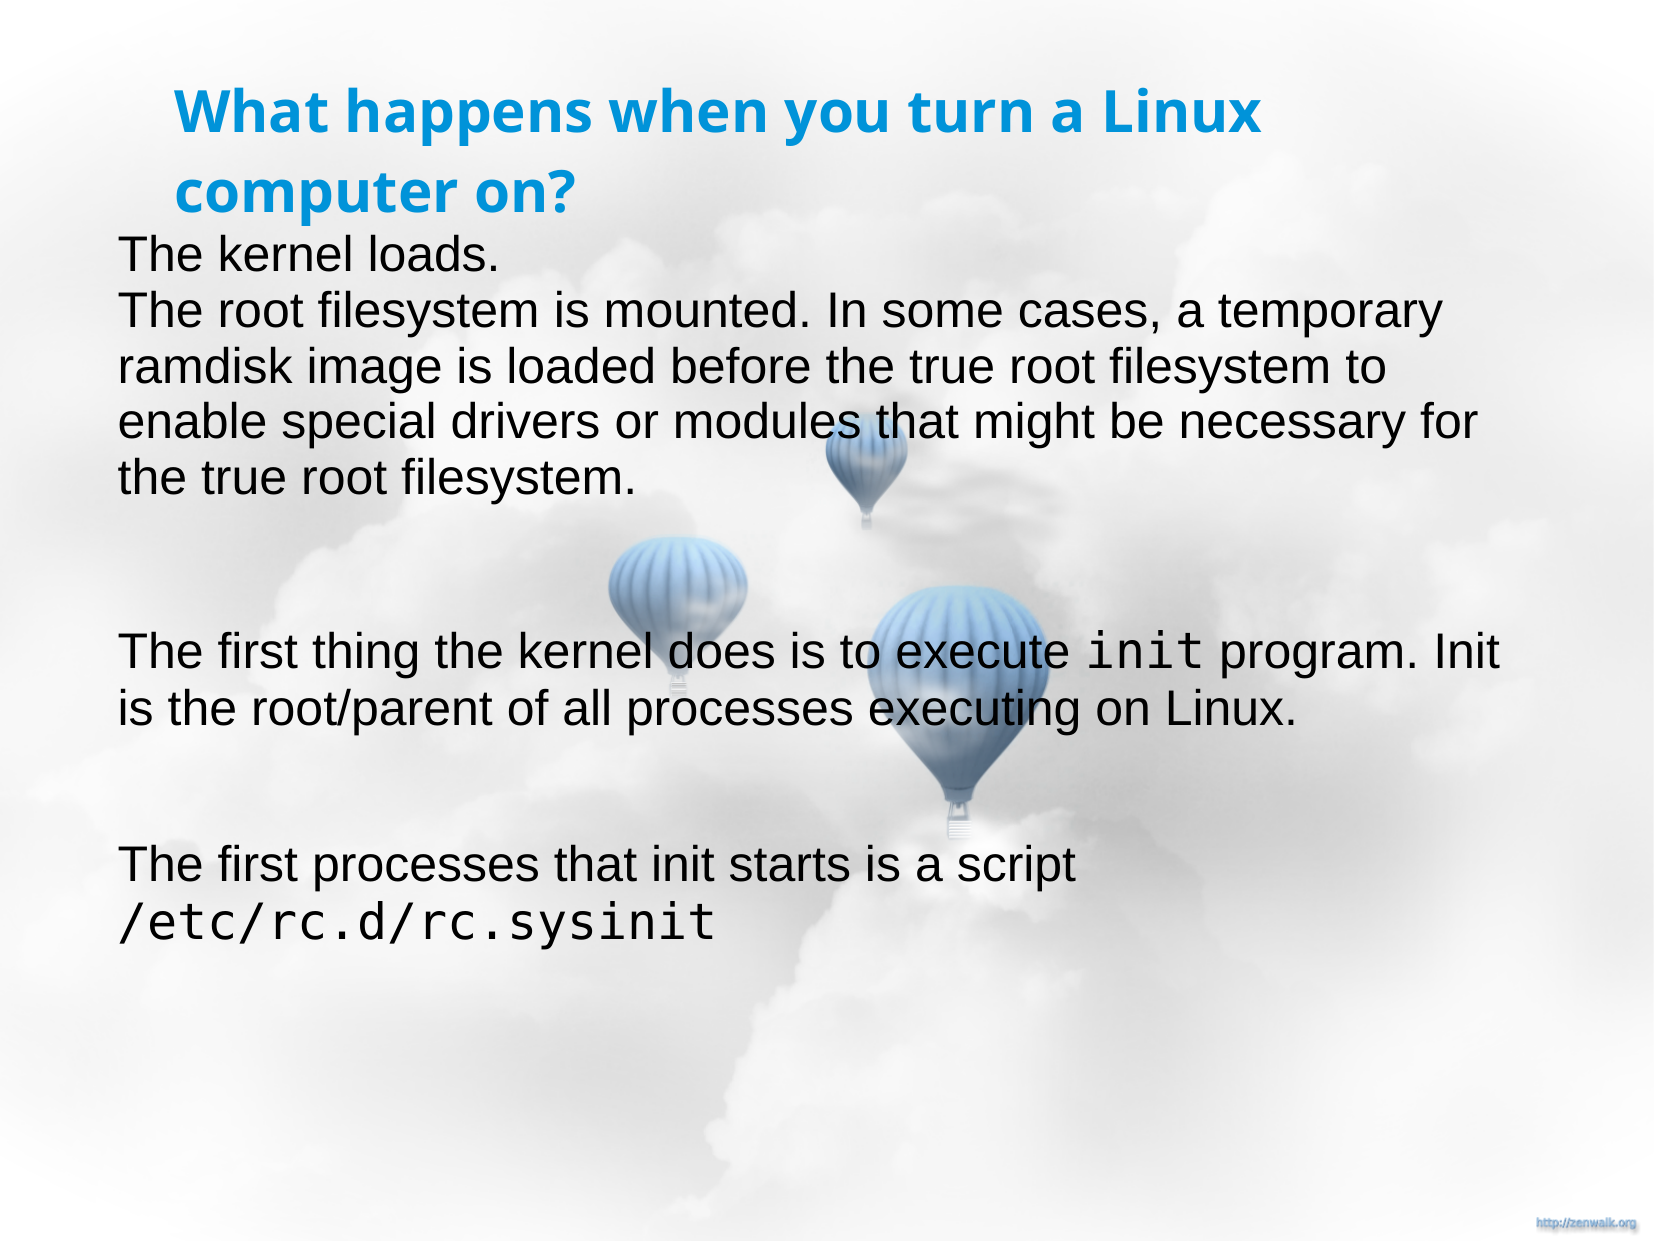

What happens when you turn a Linux computer on?
The kernel loads.
The root filesystem is mounted. In some cases, a temporary ramdisk image is loaded before the true root filesystem to enable special drivers or modules that might be necessary for the true root filesystem.
The first thing the kernel does is to execute init program. Init is the root/parent of all processes executing on Linux.
The first processes that init starts is a script /etc/rc.d/rc.sysinit